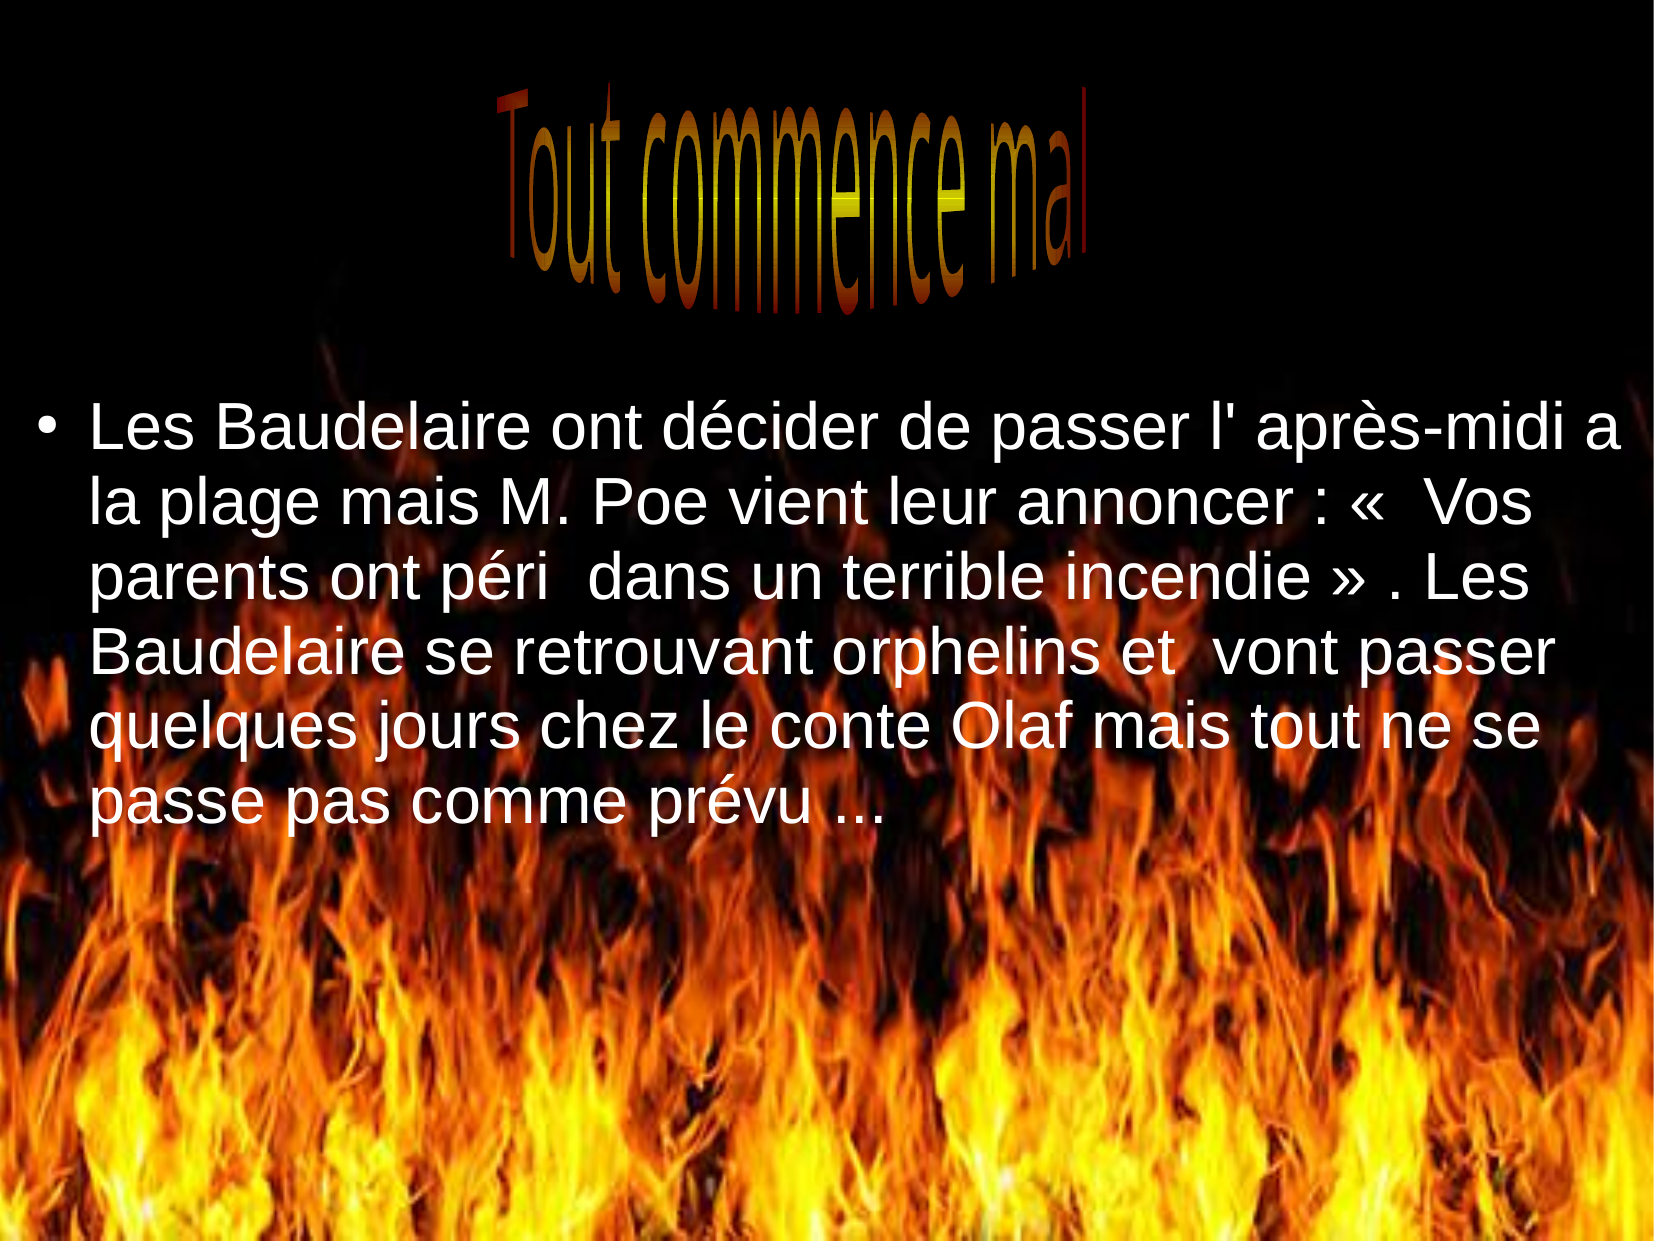

Tout commence mal
#
Les Baudelaire ont décider de passer l' après-midi a la plage mais M. Poe vient leur annoncer : «  Vos parents ont péri dans un terrible incendie » . Les Baudelaire se retrouvant orphelins et vont passer quelques jours chez le conte Olaf mais tout ne se passe pas comme prévu ...